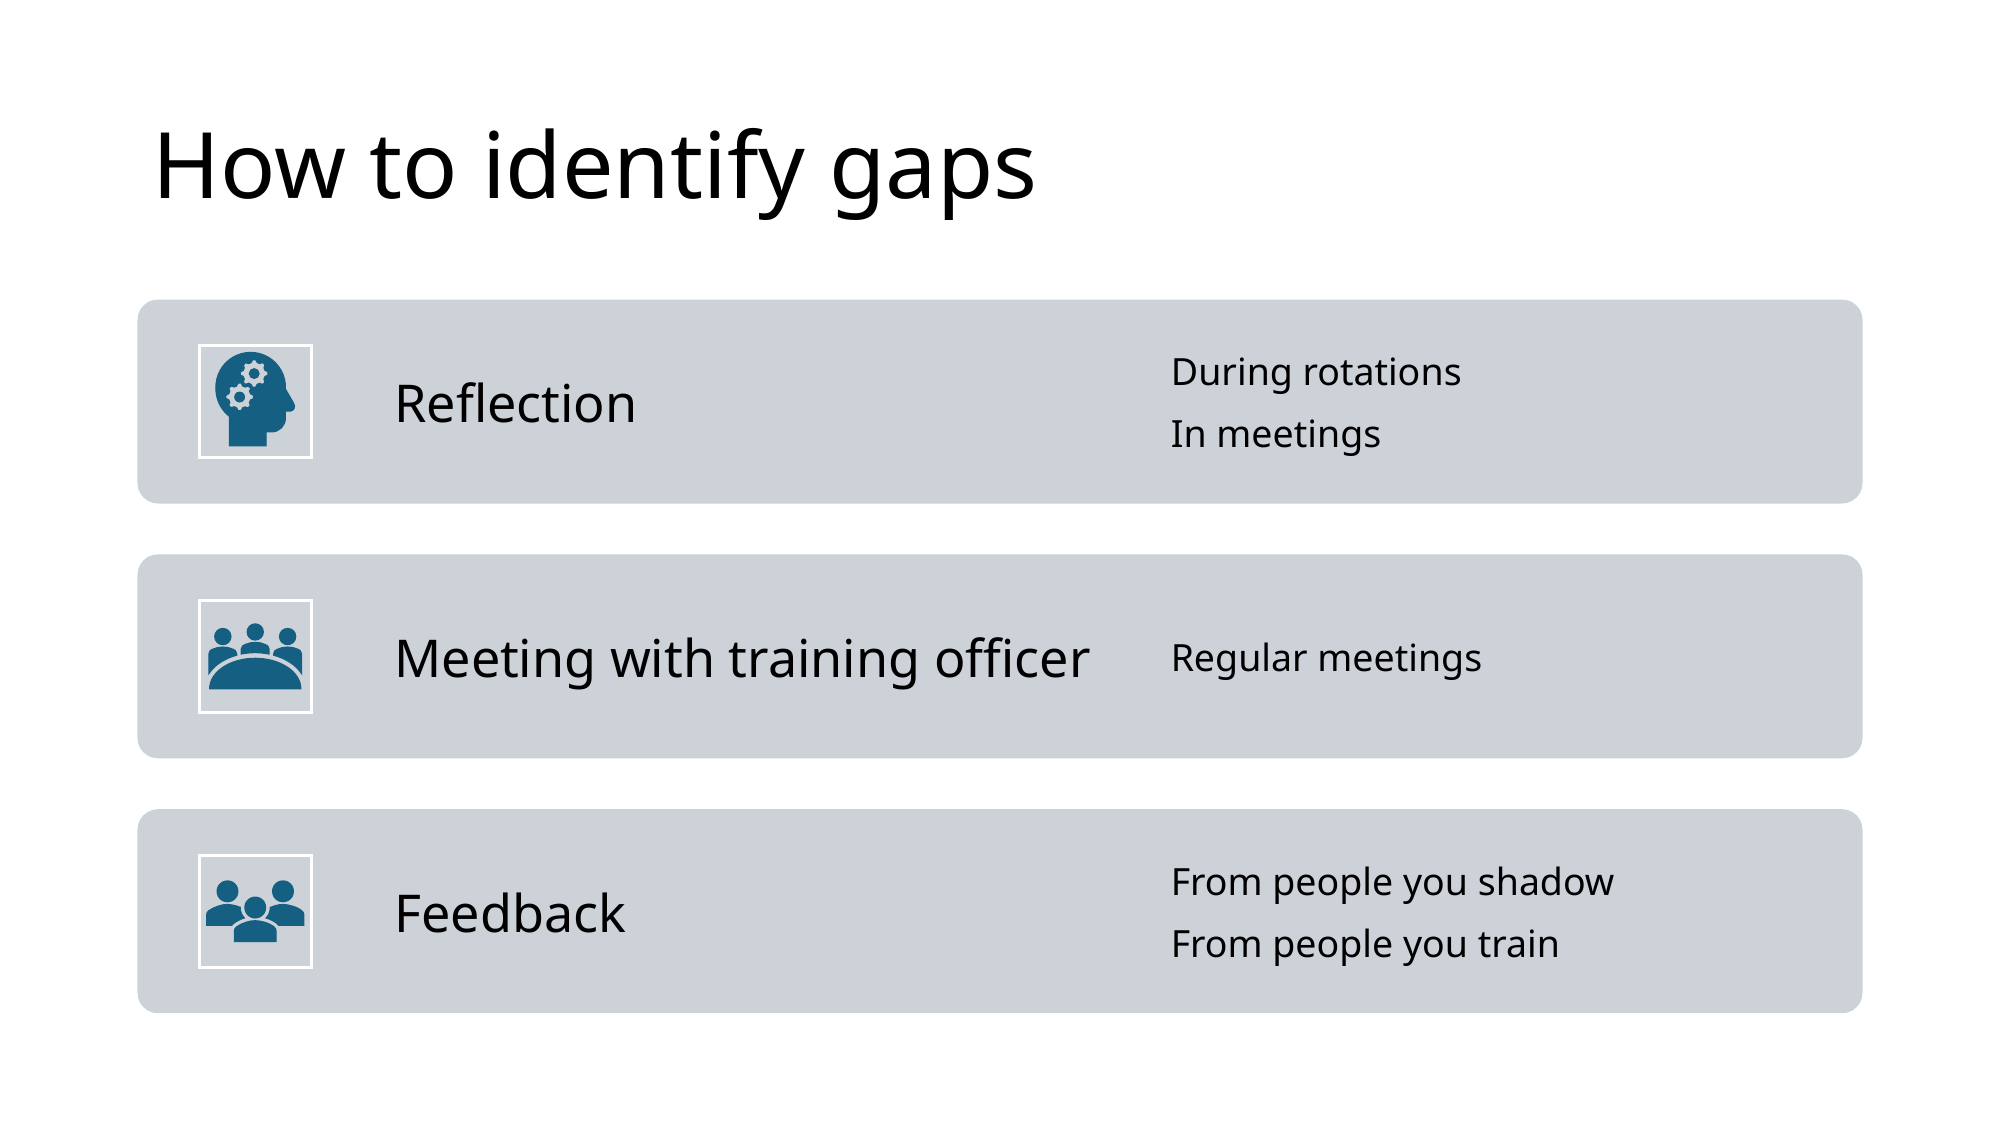

# How to identify gaps
Reflection
During rotations
In meetings
Meeting with training officer
Regular meetings
Feedback
From people you shadow
From people you train